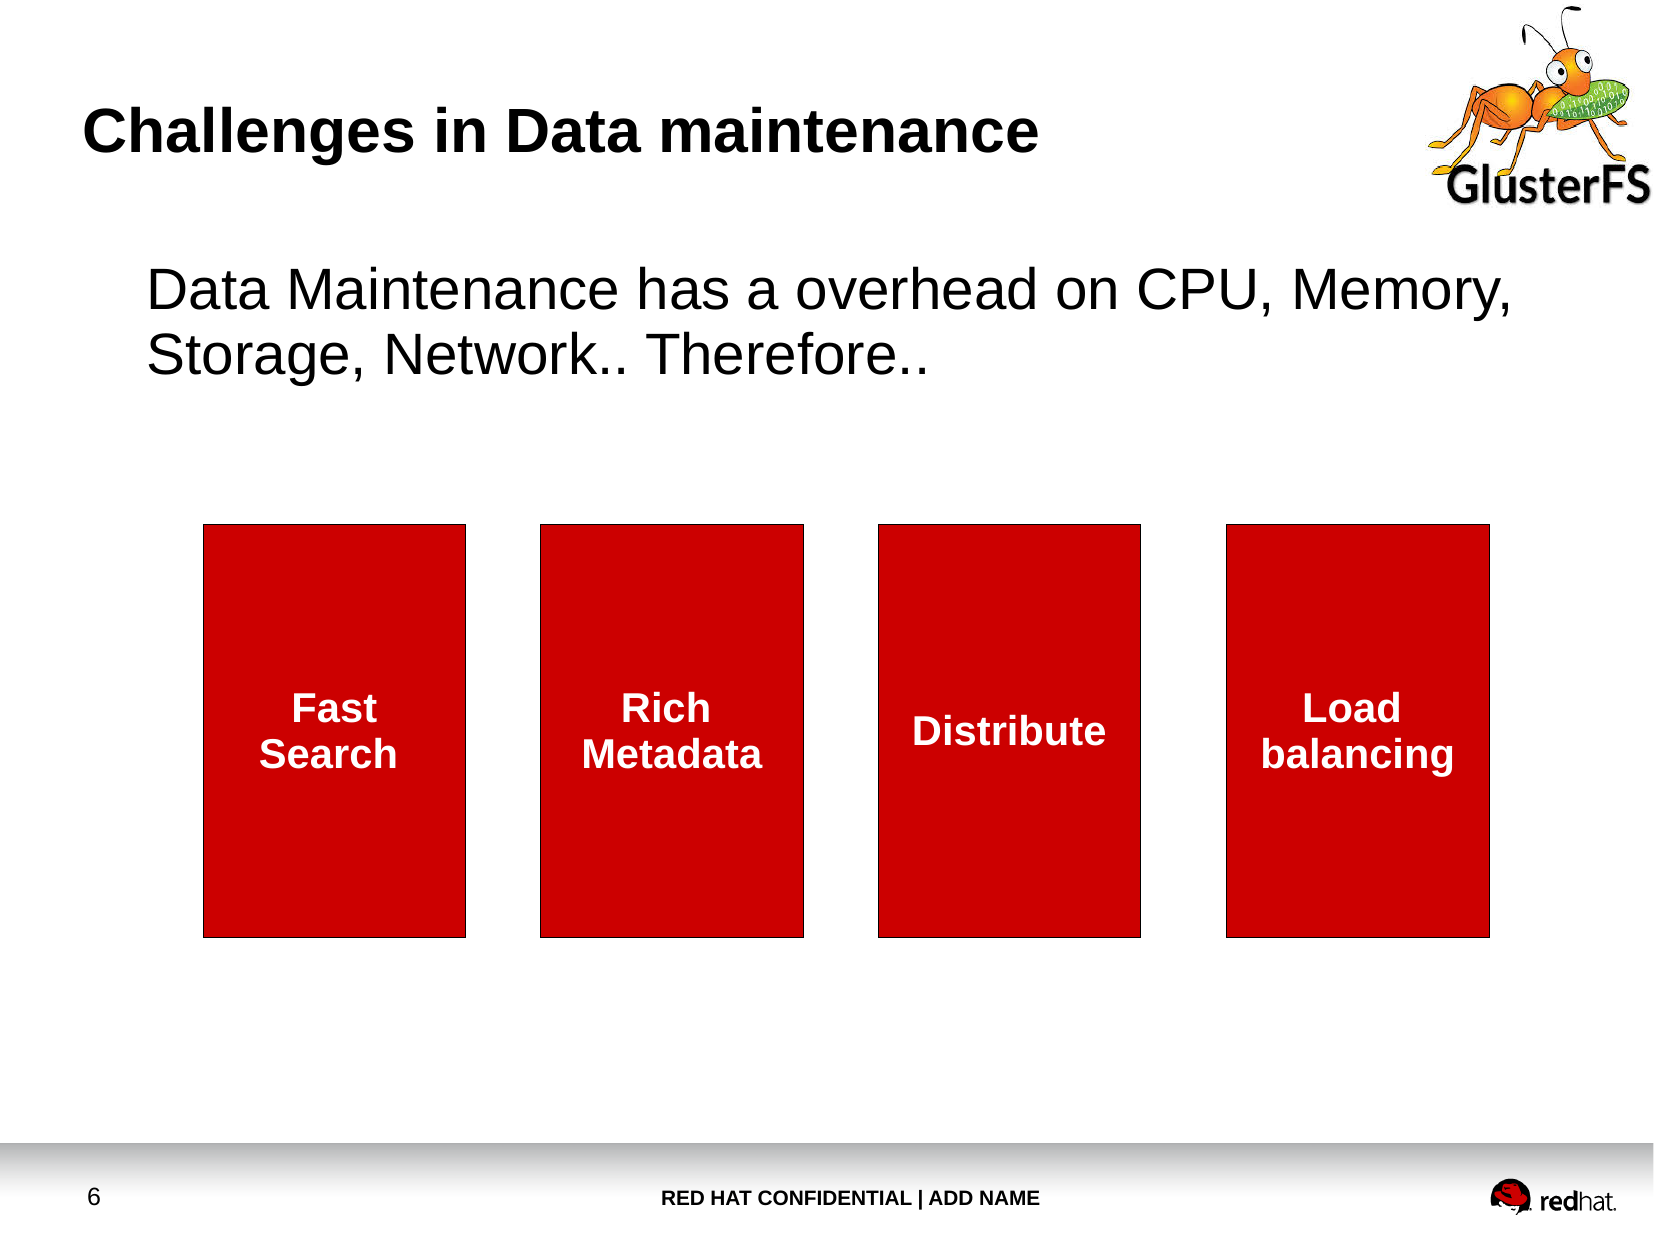

# Challenges in Data maintenance
Data Maintenance has a overhead on CPU, Memory, Storage, Network.. Therefore..
Fast
Search
Rich
Metadata
Distribute
Load
balancing